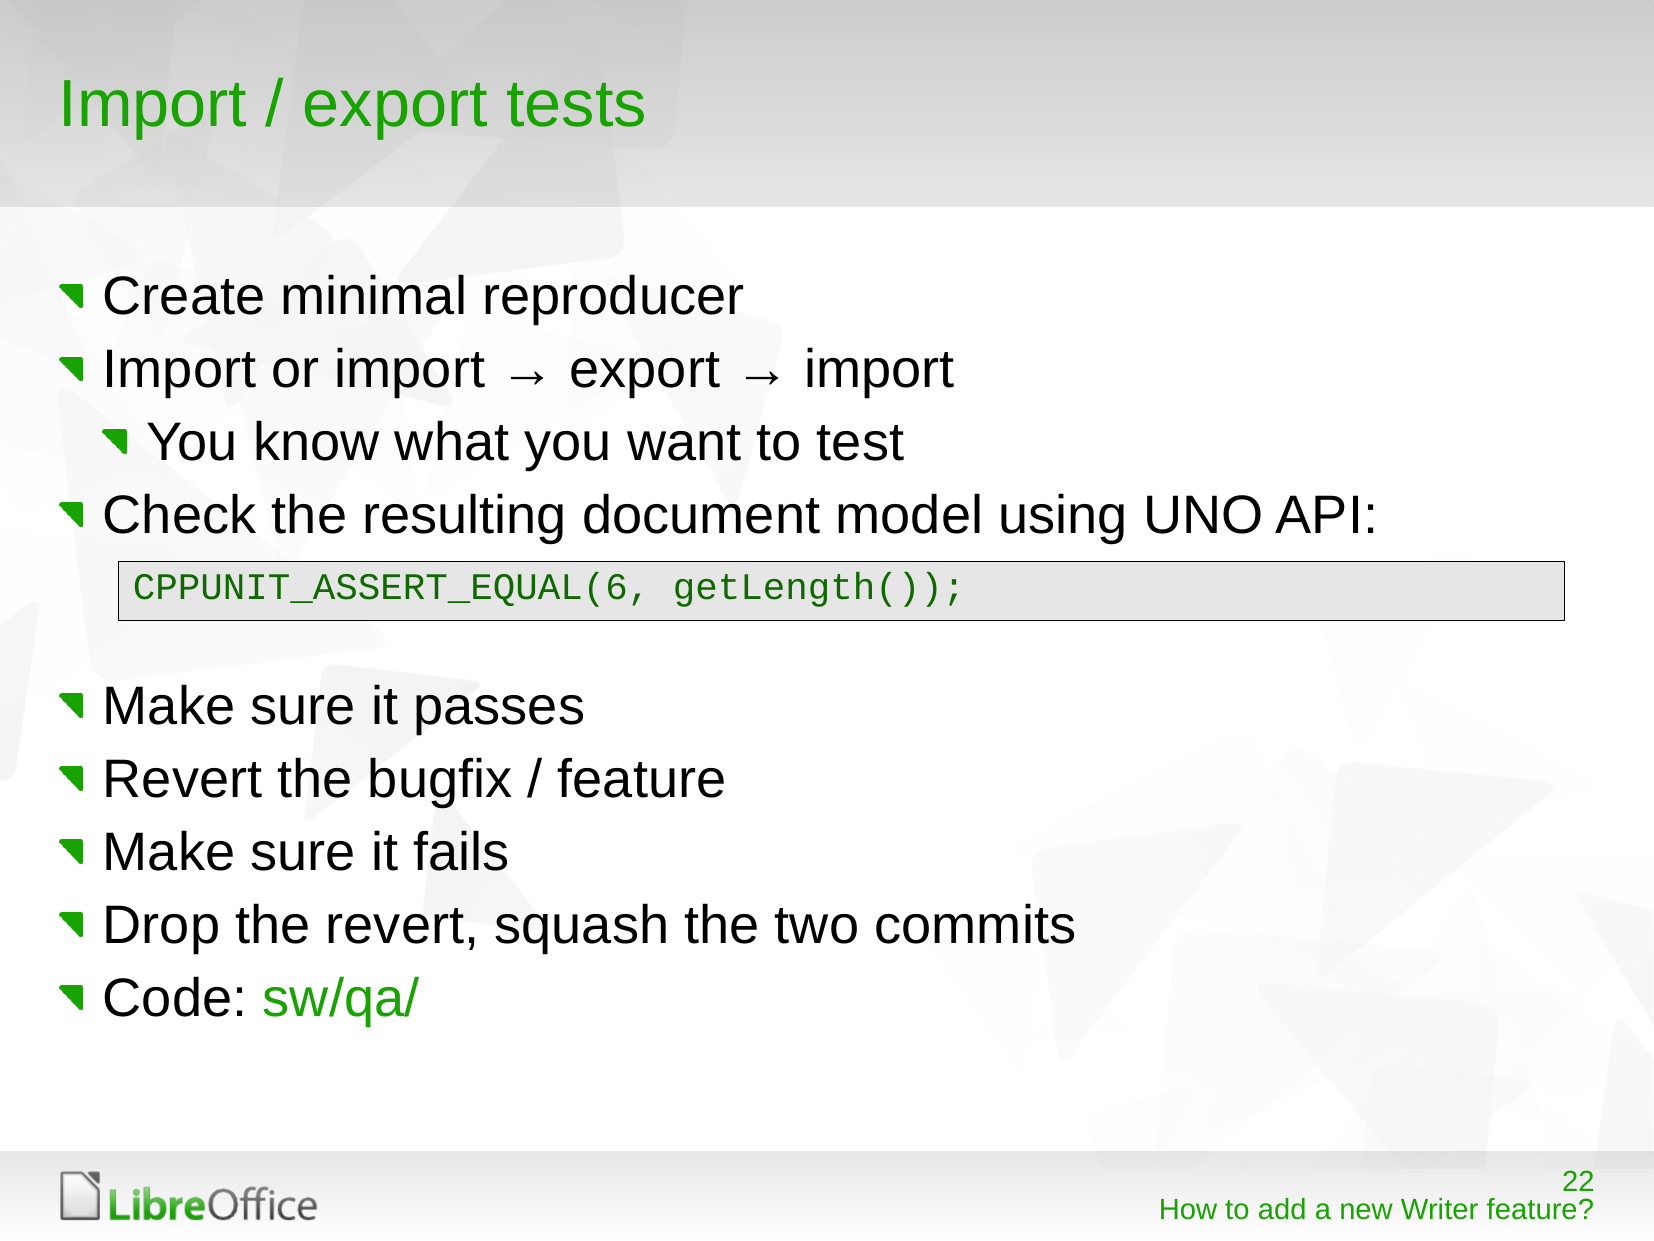

# Import / export tests
Create minimal reproducer
Import or import → export → import
You know what you want to test
Check the resulting document model using UNO API:
Make sure it passes
Revert the bugfix / feature
Make sure it fails
Drop the revert, squash the two commits
Code: sw/qa/
CPPUNIT_ASSERT_EQUAL(6, getLength());
22
How to add a new Writer feature?